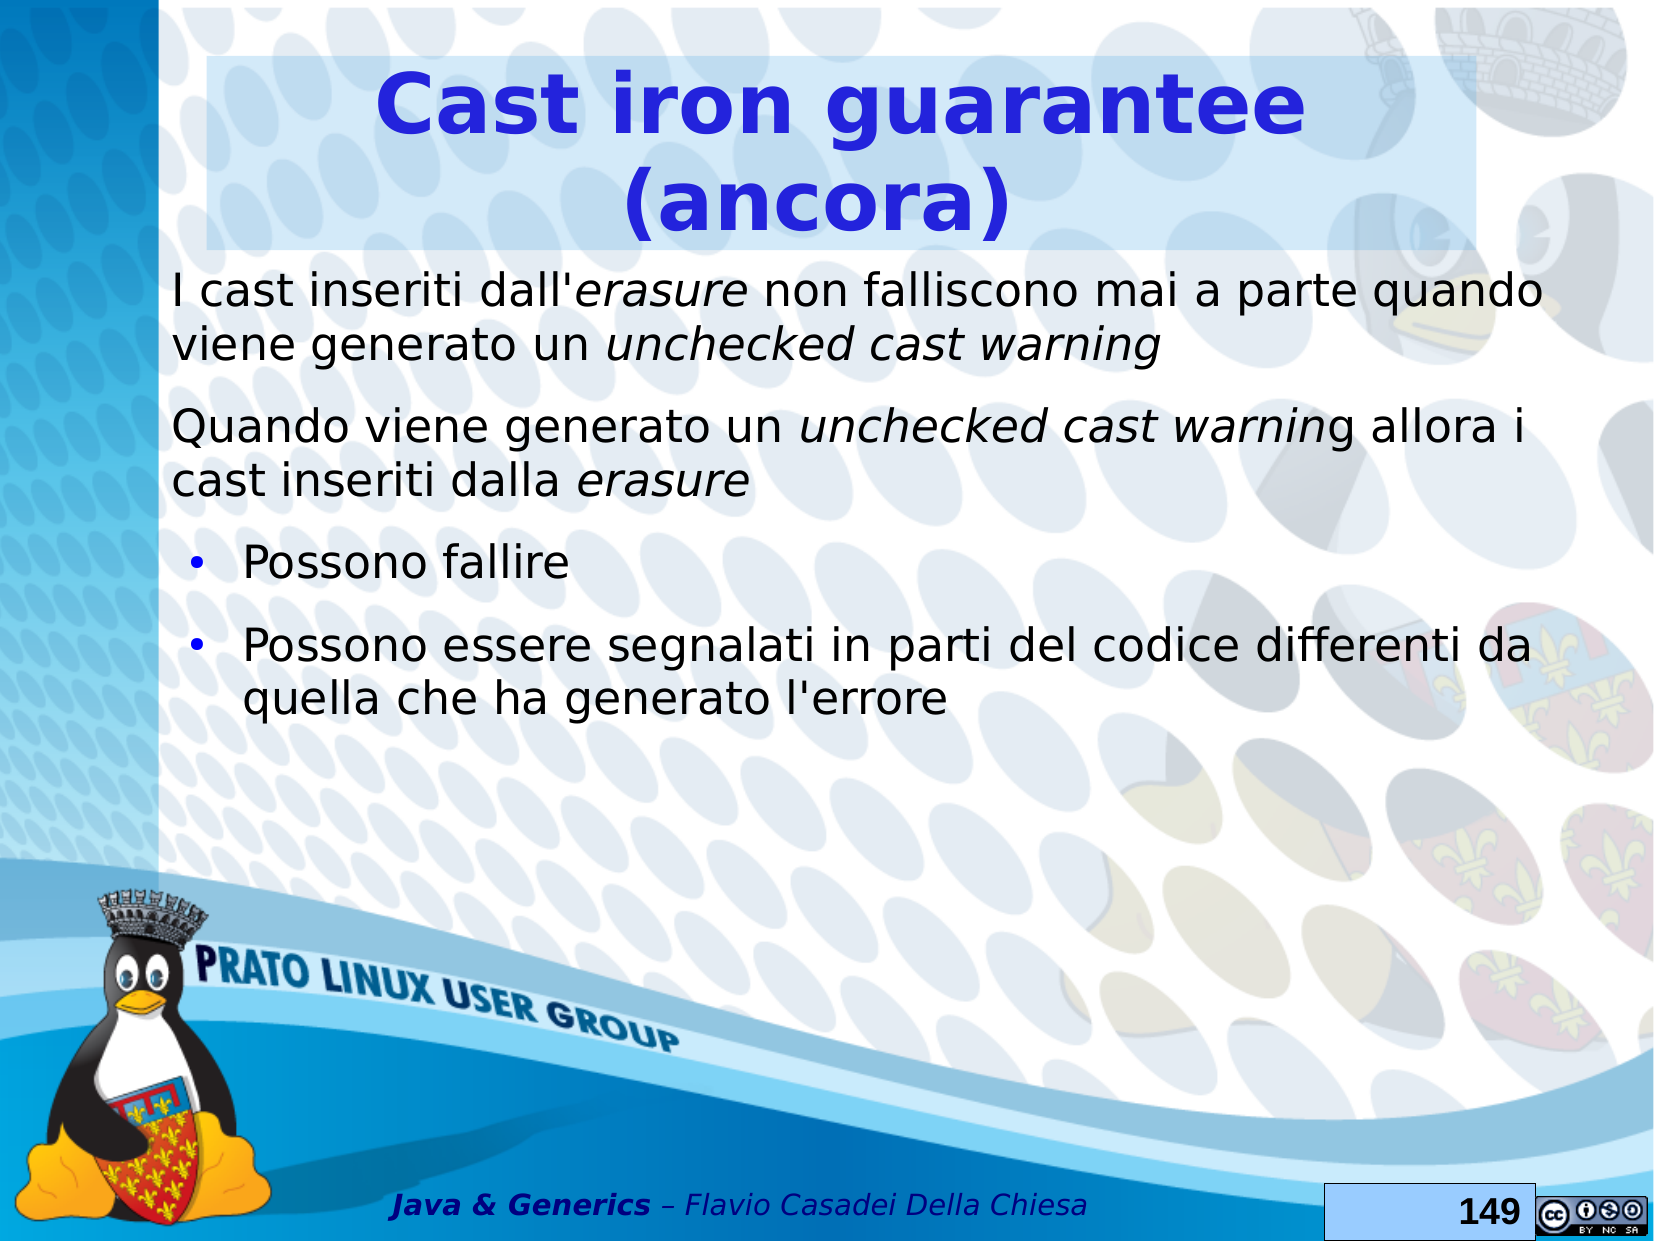

# Cast iron guarantee (ancora)
I cast inseriti dall'erasure non falliscono mai a parte quando viene generato un unchecked cast warning
Quando viene generato un unchecked cast warning allora i cast inseriti dalla erasure
Possono fallire
Possono essere segnalati in parti del codice differenti da quella che ha generato l'errore